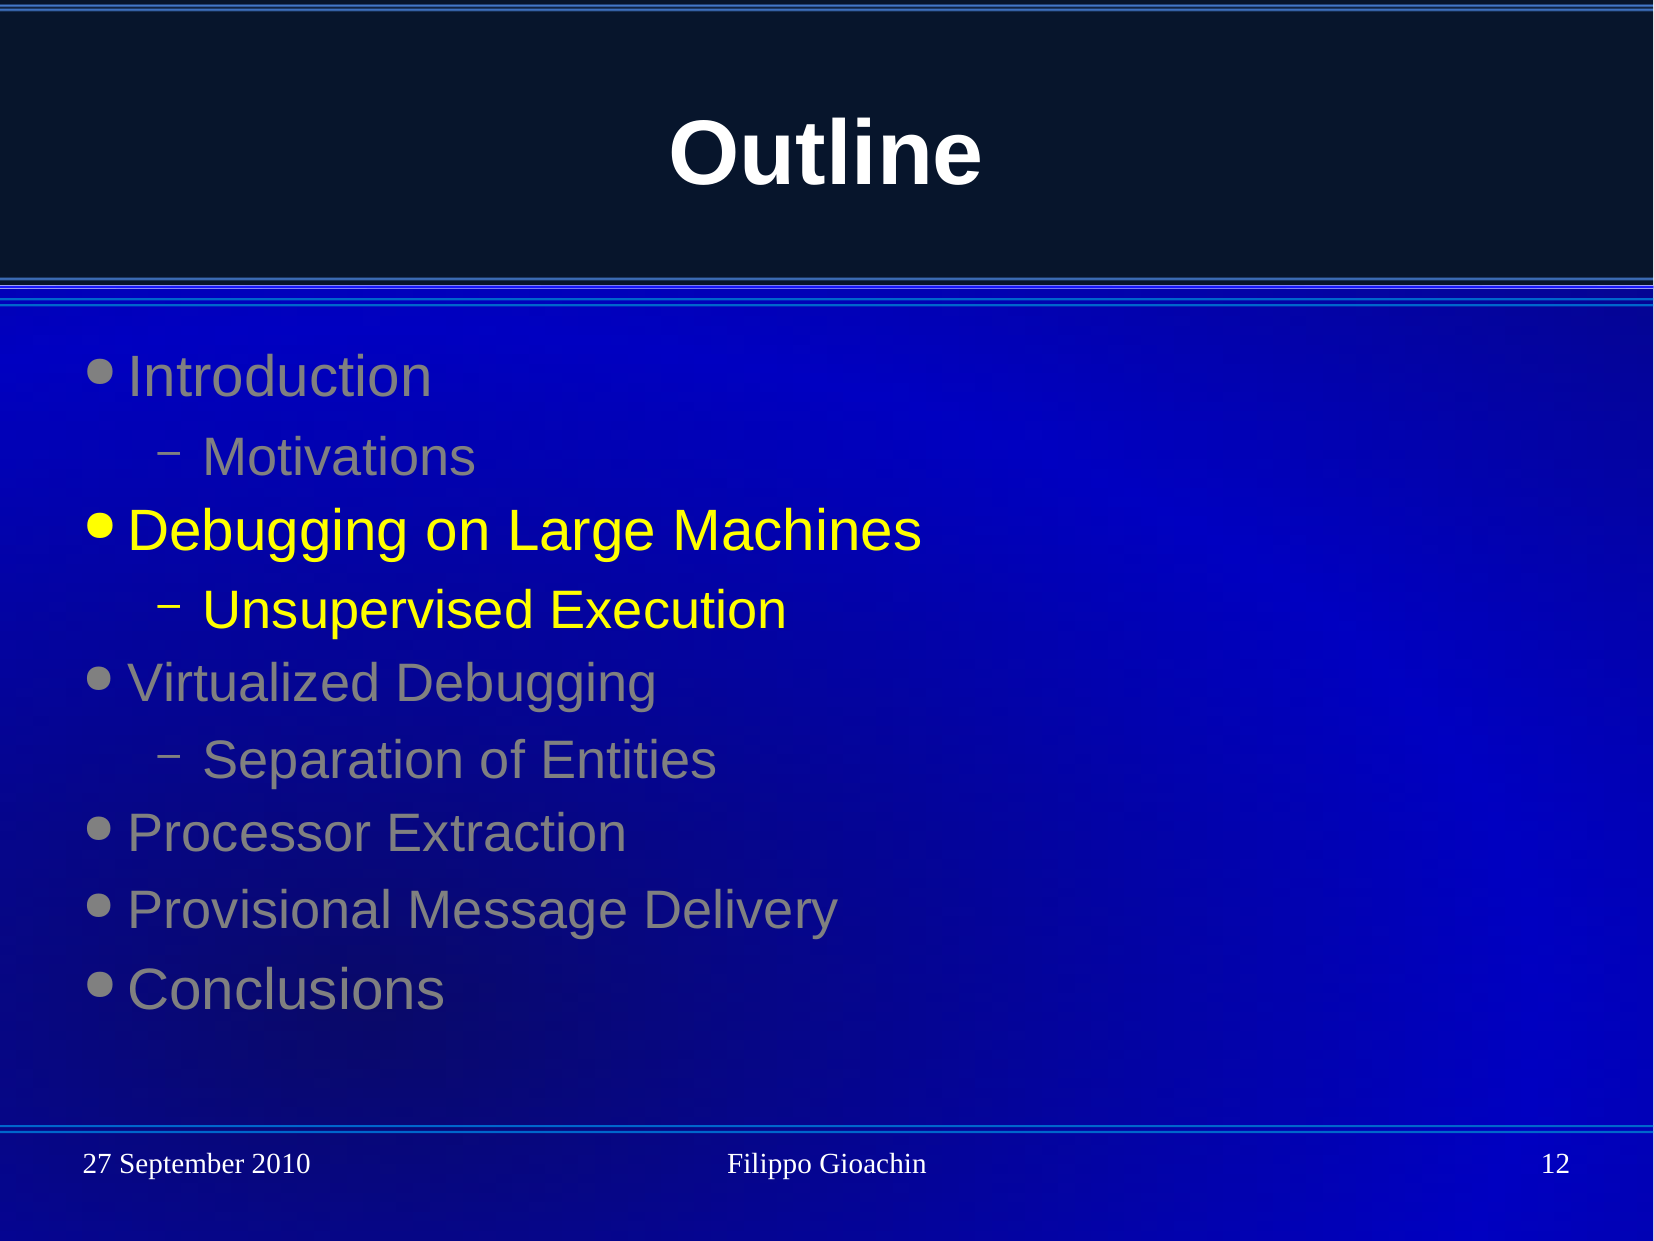

# Outline
Introduction
Motivations
Debugging on Large Machines
Unsupervised Execution
Virtualized Debugging
Separation of Entities
Processor Extraction
Provisional Message Delivery
Conclusions
27 September 2010
Filippo Gioachin
12